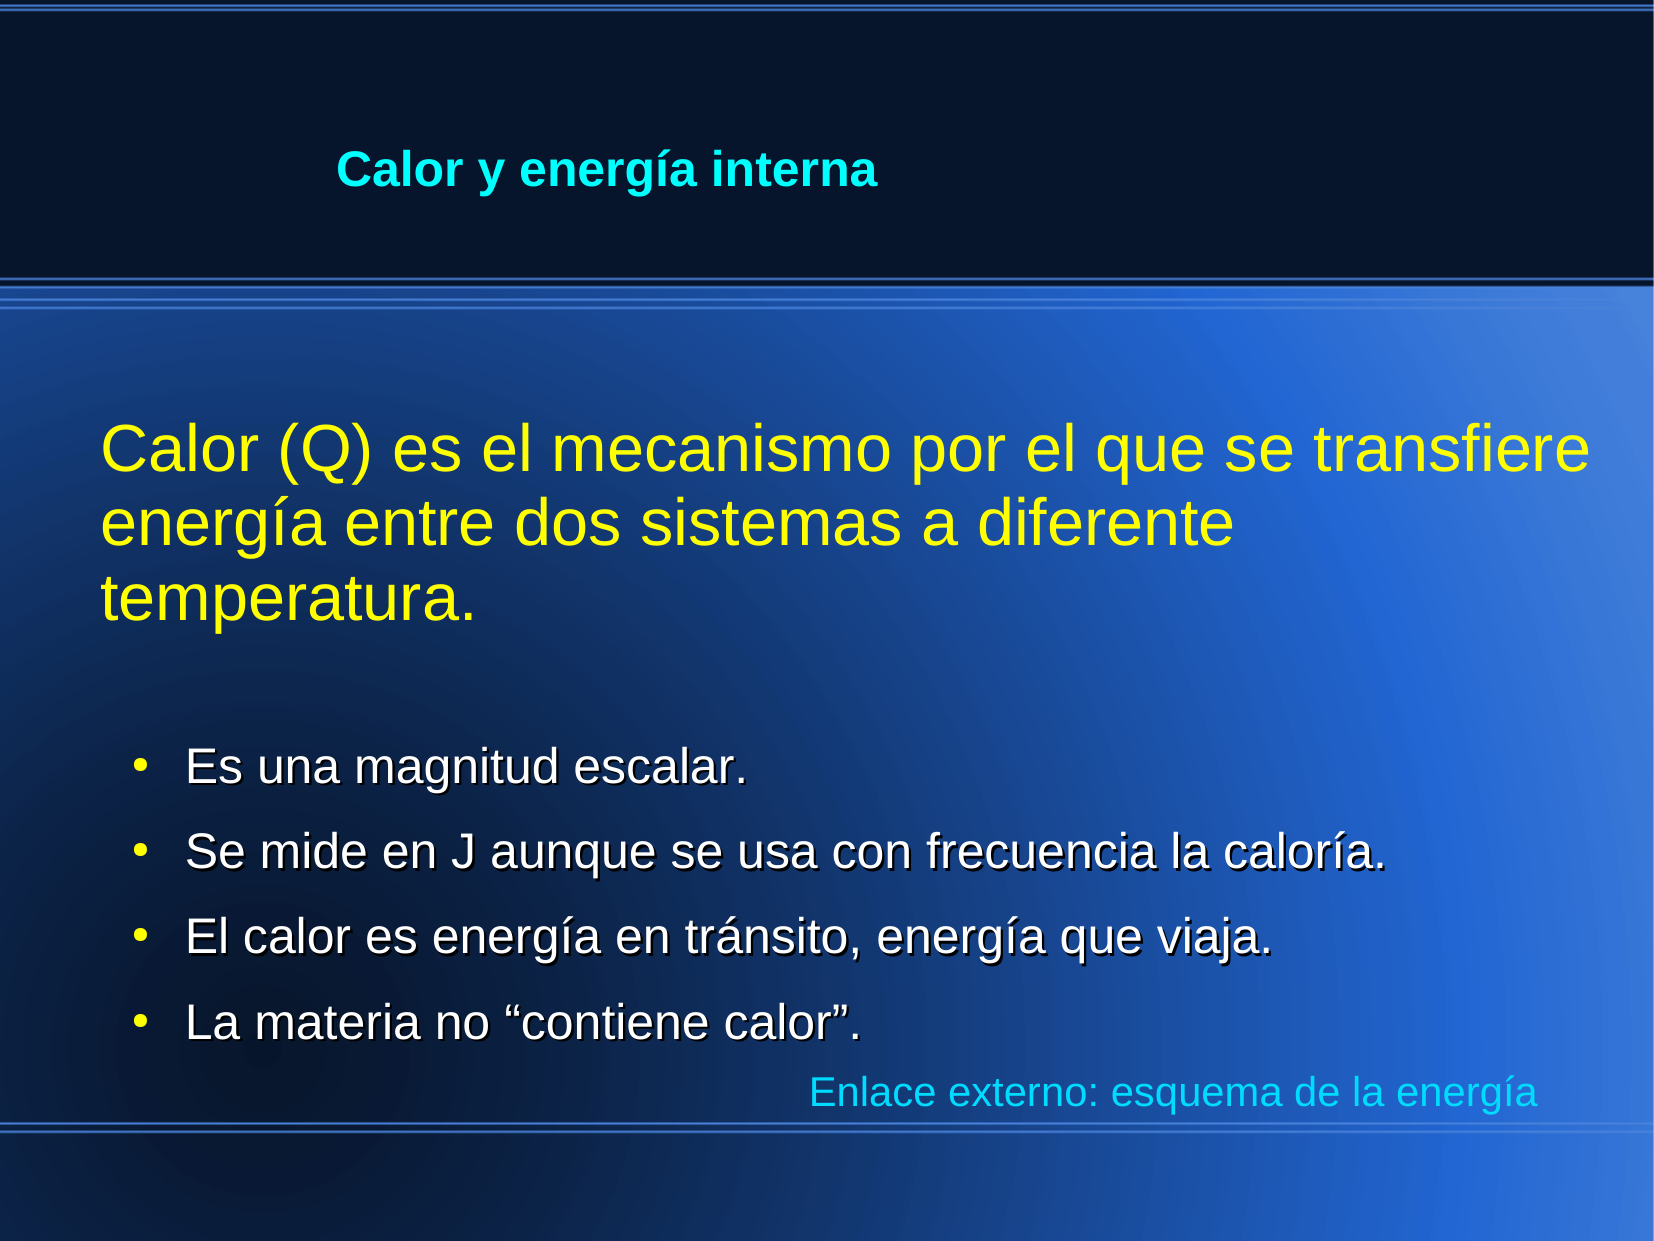

Calor y energía interna
# Calor (Q) es el mecanismo por el que se transfiere energía entre dos sistemas a diferente temperatura.
Es una magnitud escalar.
Se mide en J aunque se usa con frecuencia la caloría.
El calor es energía en tránsito, energía que viaja.
La materia no “contiene calor”.
Enlace externo: esquema de la energía